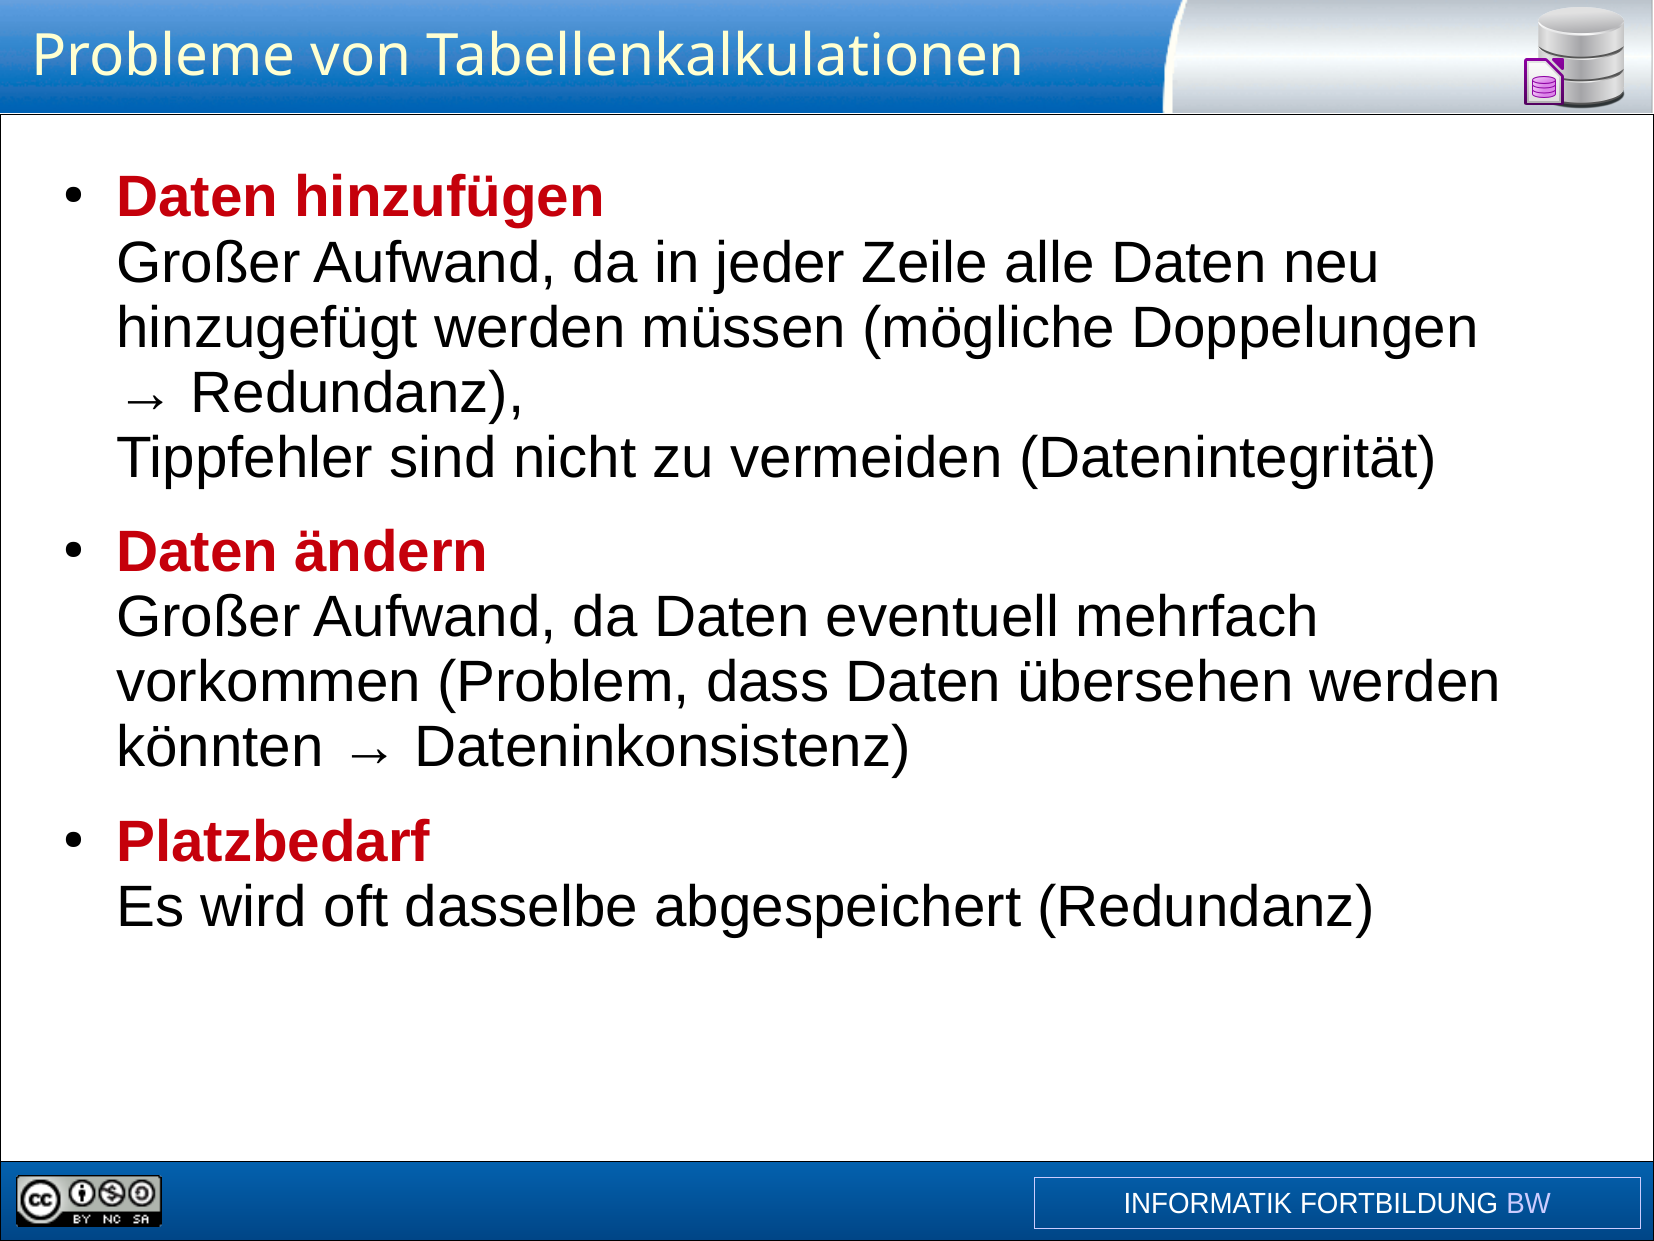

# Probleme von Tabellenkalkulationen
Daten hinzufügen
Großer Aufwand, da in jeder Zeile alle Daten neu hinzugefügt werden müssen (mögliche Doppelungen → Redundanz),
Tippfehler sind nicht zu vermeiden (Datenintegrität)
Daten ändern
Großer Aufwand, da Daten eventuell mehrfach vorkommen (Problem, dass Daten übersehen werden könnten → Dateninkonsistenz)
Platzbedarf
Es wird oft dasselbe abgespeichert (Redundanz)